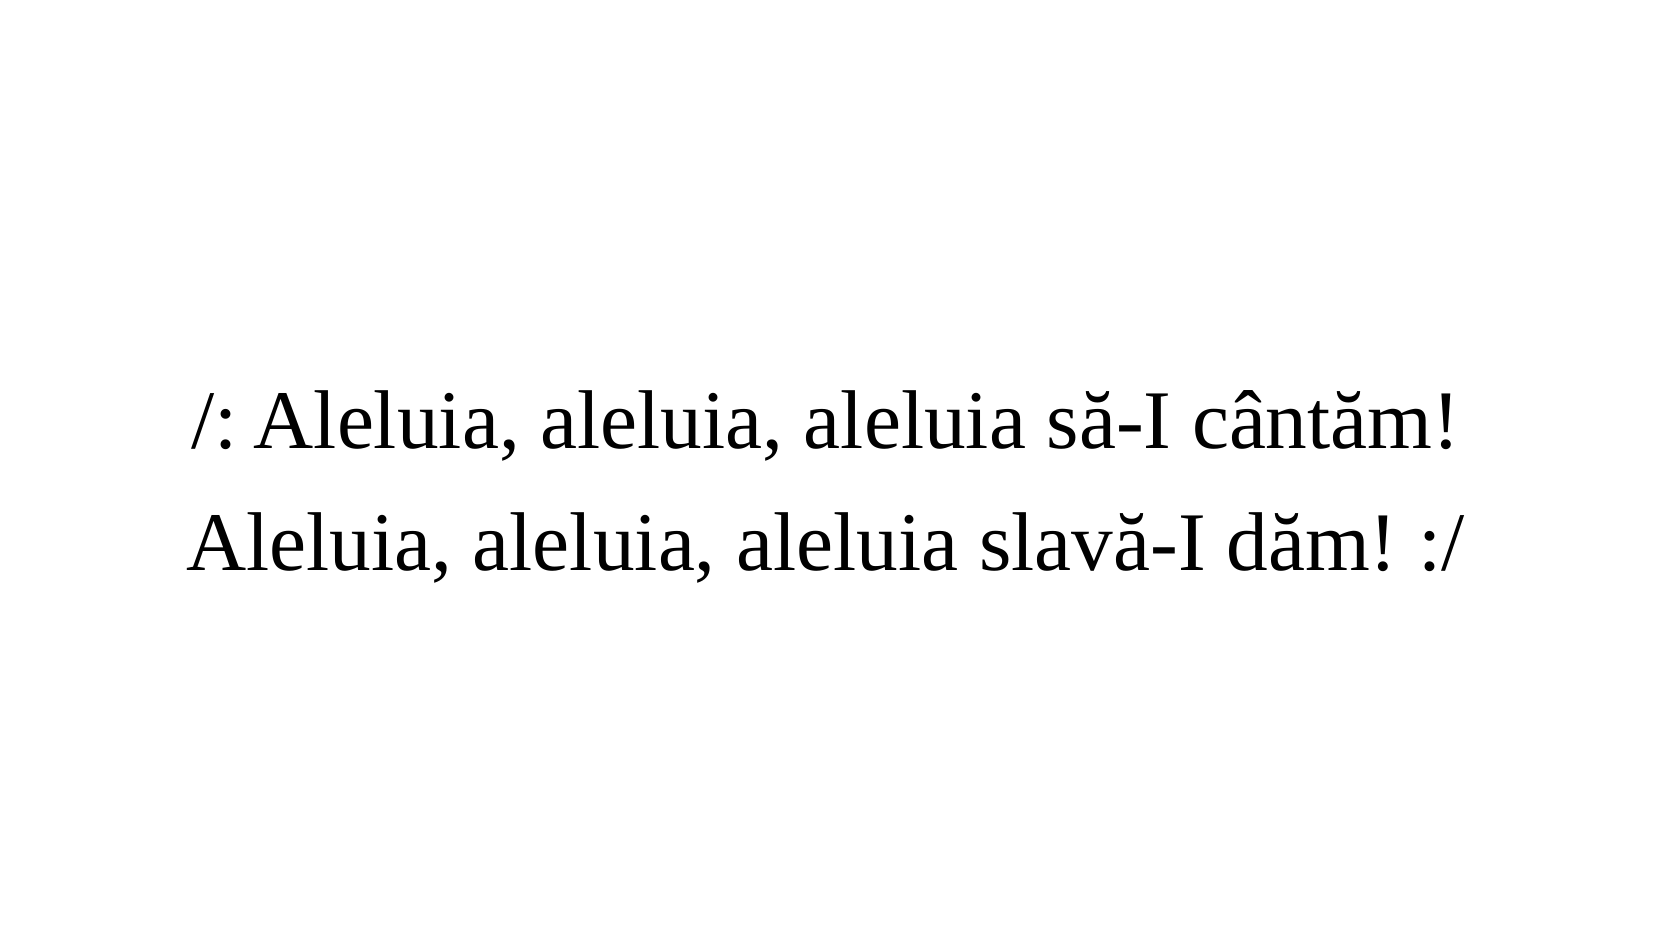

# /: Aleluia, aleluia, aleluia să-I cântăm!
Aleluia, aleluia, aleluia slavă-I dăm! :/